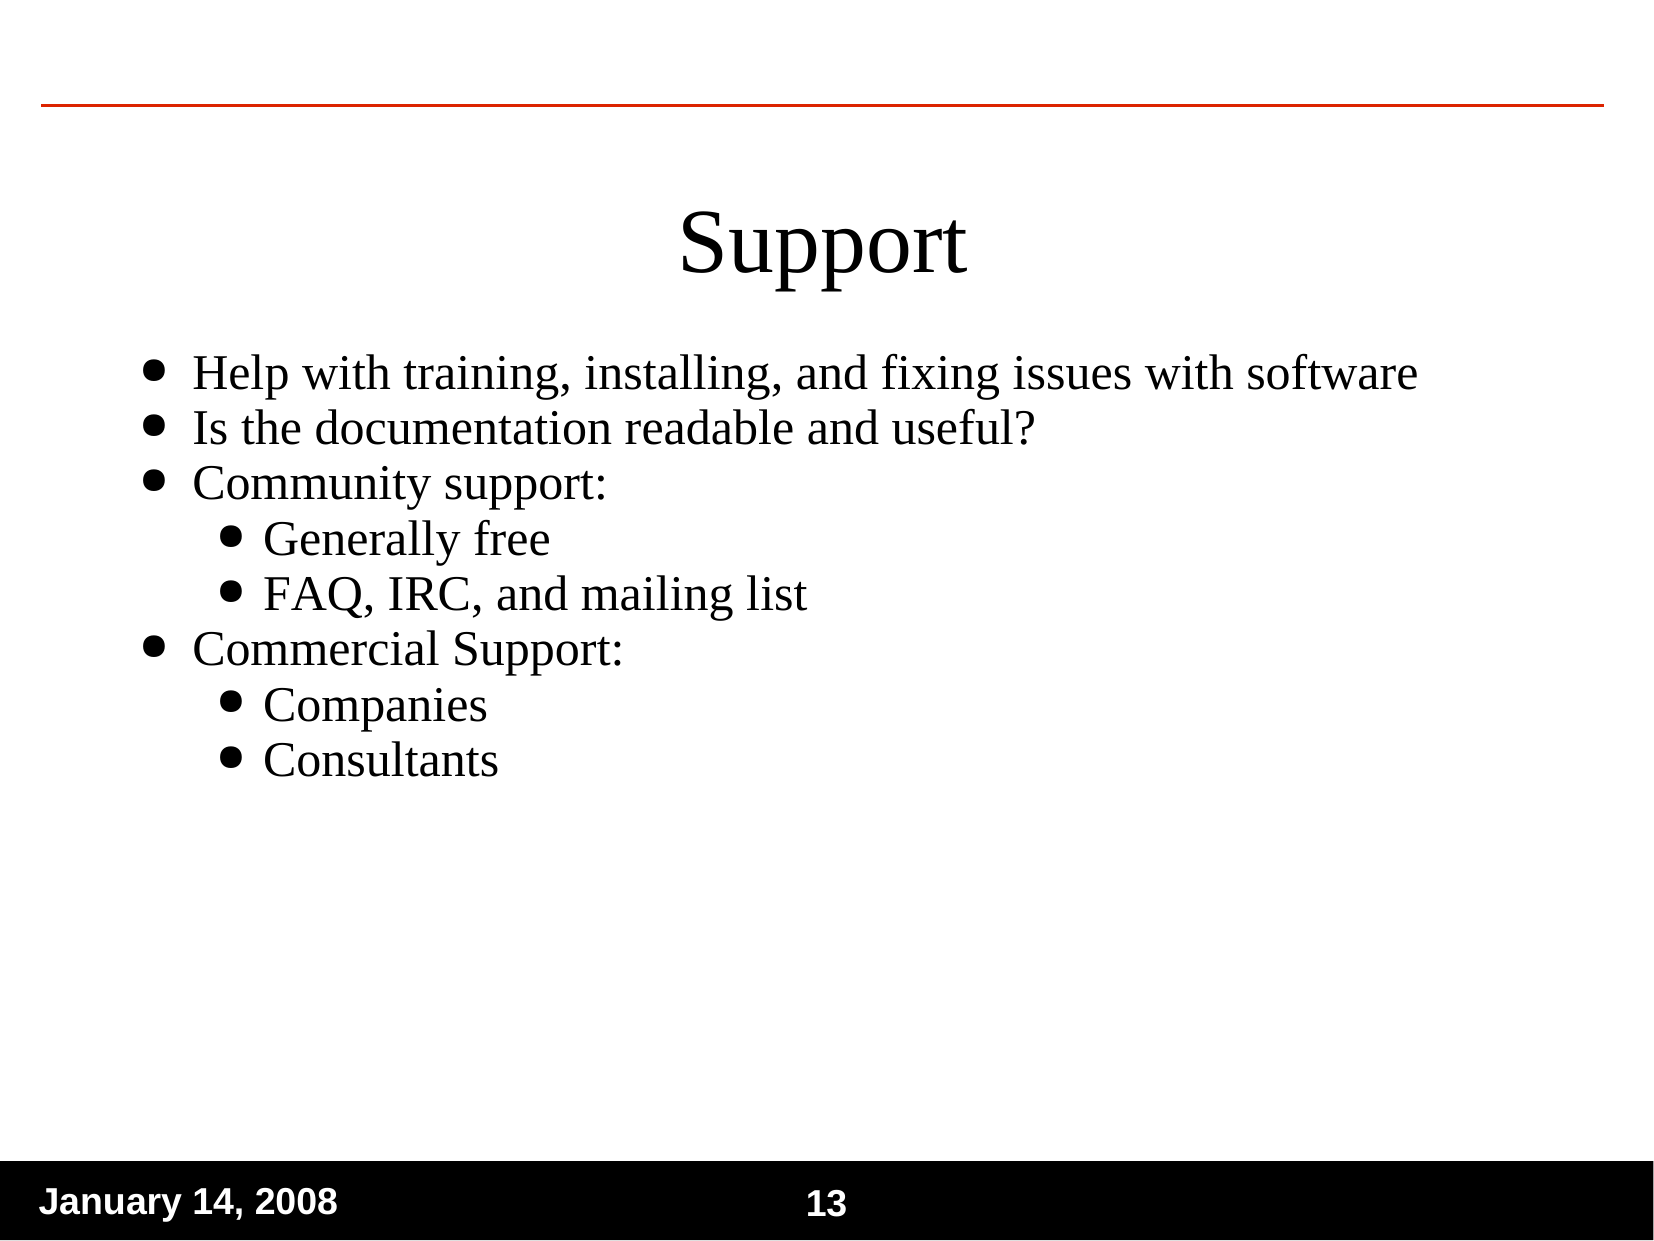

# Support
Help with training, installing, and fixing issues with software
Is the documentation readable and useful?
Community support:
Generally free
FAQ, IRC, and mailing list
Commercial Support:
Companies
Consultants